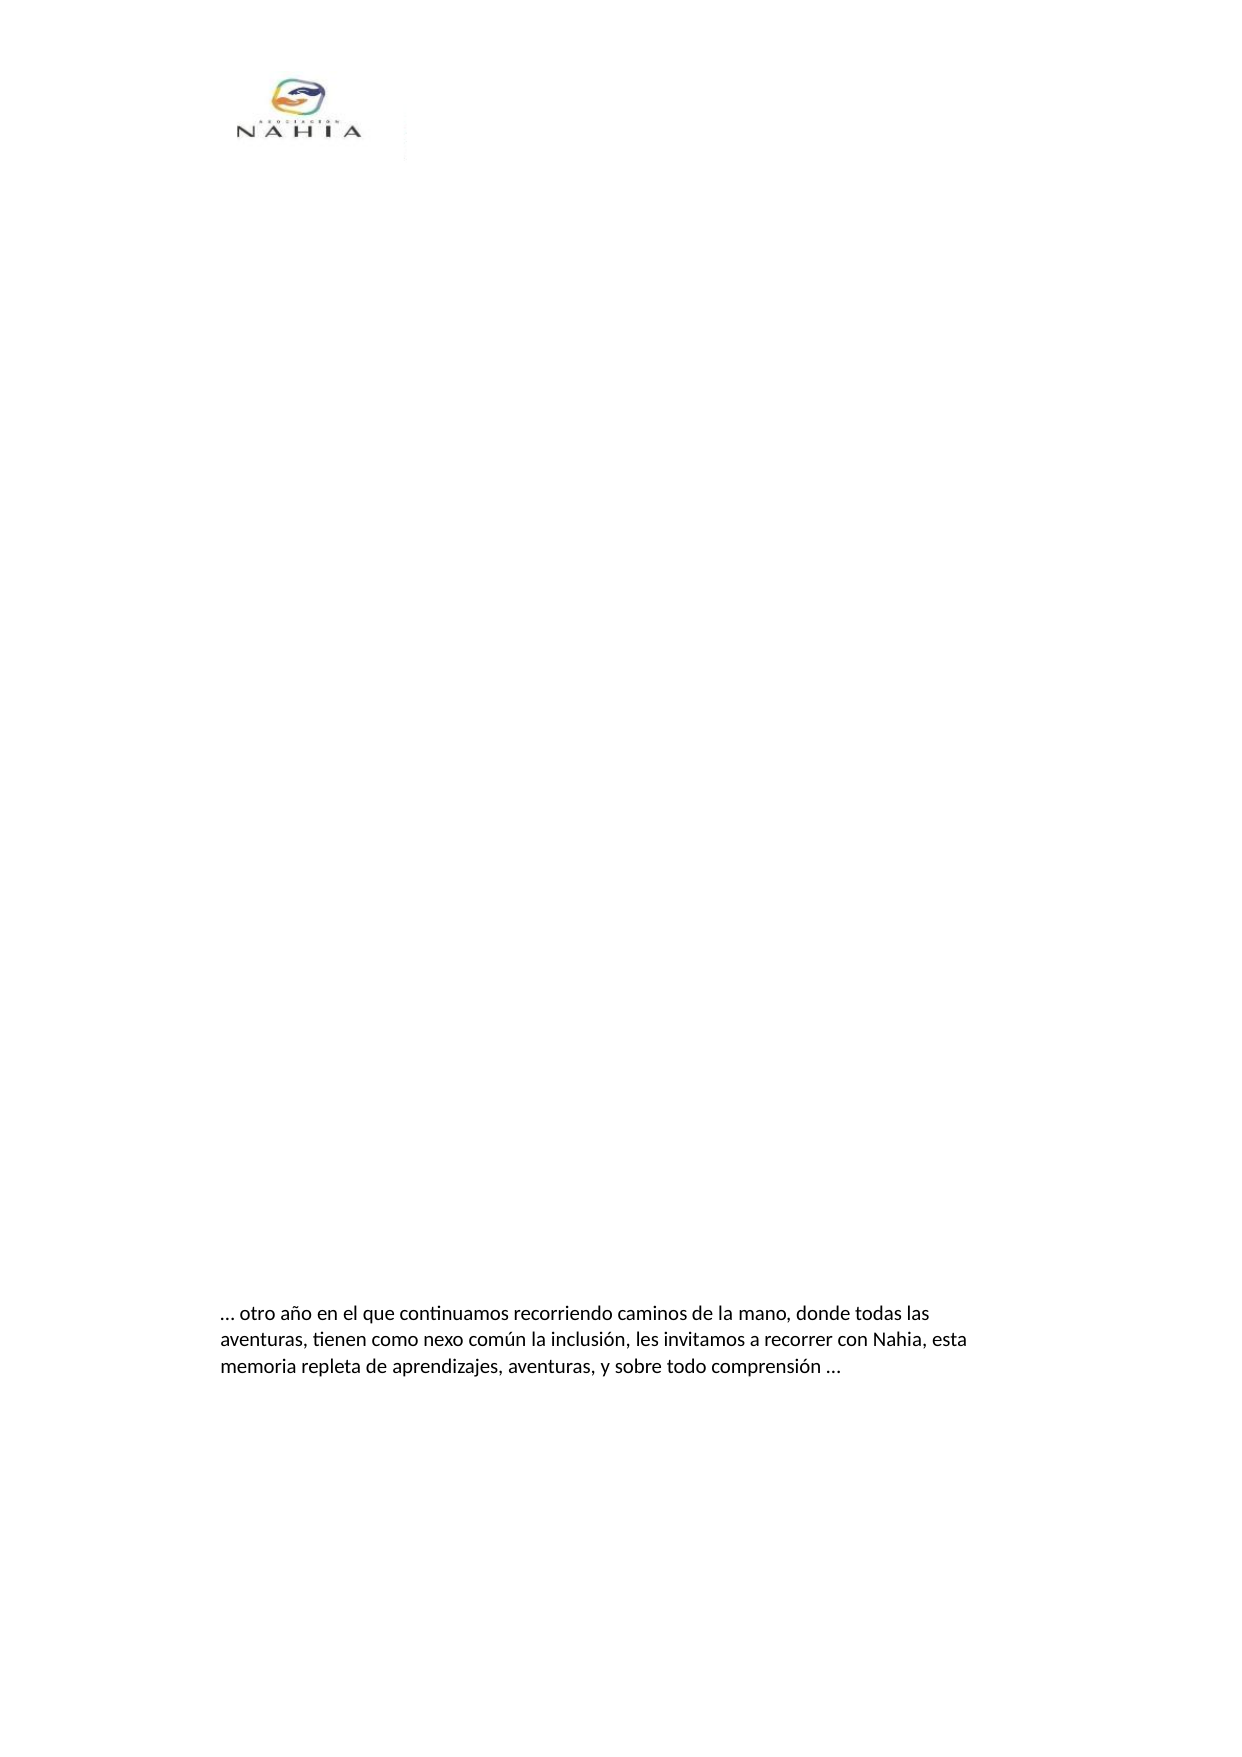

… otro año en el que continuamos recorriendo caminos de la mano, donde todas las
aventuras, tienen como nexo común la inclusión, les invitamos a recorrer con Nahia, esta
memoria repleta de aprendizajes, aventuras, y sobre todo comprensión …